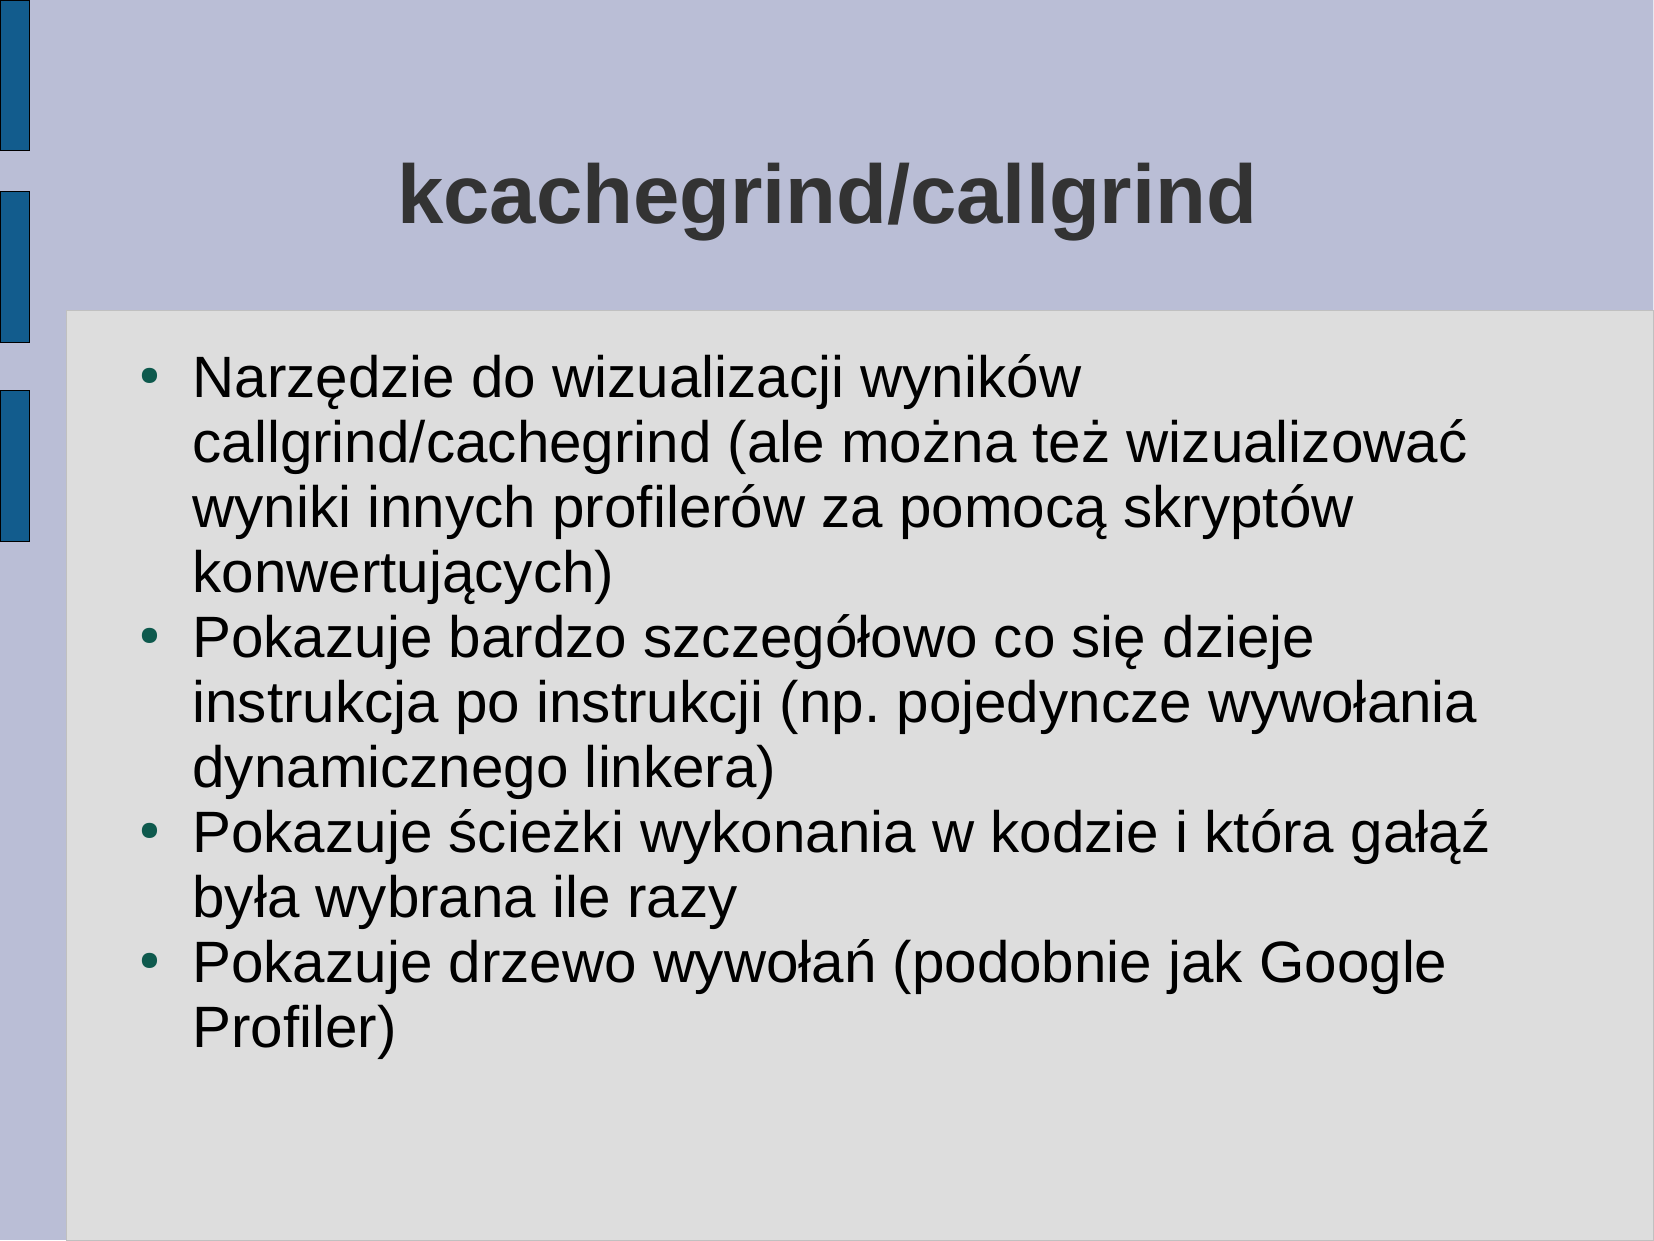

# kcachegrind/callgrind
Narzędzie do wizualizacji wyników callgrind/cachegrind (ale można też wizualizować wyniki innych profilerów za pomocą skryptów konwertujących)
Pokazuje bardzo szczegółowo co się dzieje instrukcja po instrukcji (np. pojedyncze wywołania dynamicznego linkera)
Pokazuje ścieżki wykonania w kodzie i która gałąź była wybrana ile razy
Pokazuje drzewo wywołań (podobnie jak Google Profiler)